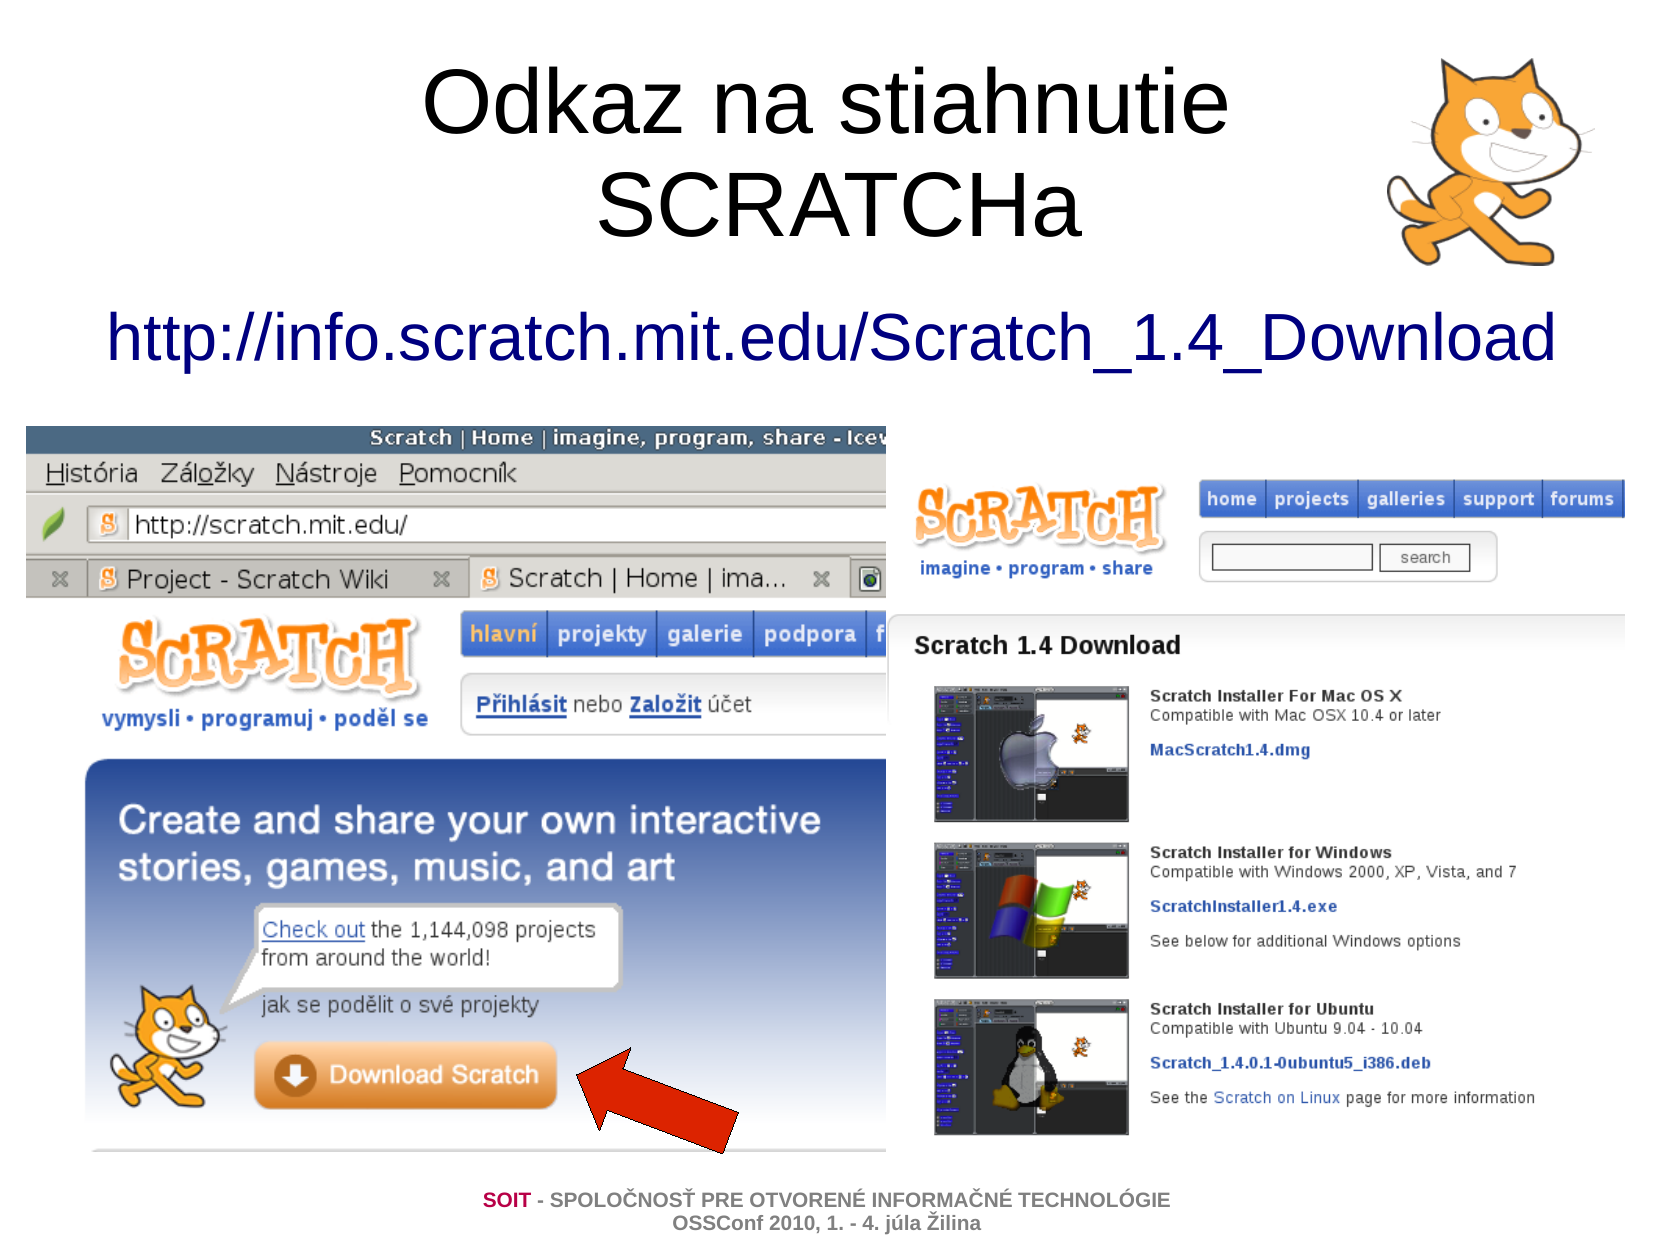

# Odkaz na stiahnutie SCRATCHa
http://info.scratch.mit.edu/Scratch_1.4_Download
SOIT - SPOLOČNOSŤ PRE OTVORENÉ INFORMAČNÉ TECHNOLÓGIE
OSSConf 2010, 1. - 4. júla Žilina